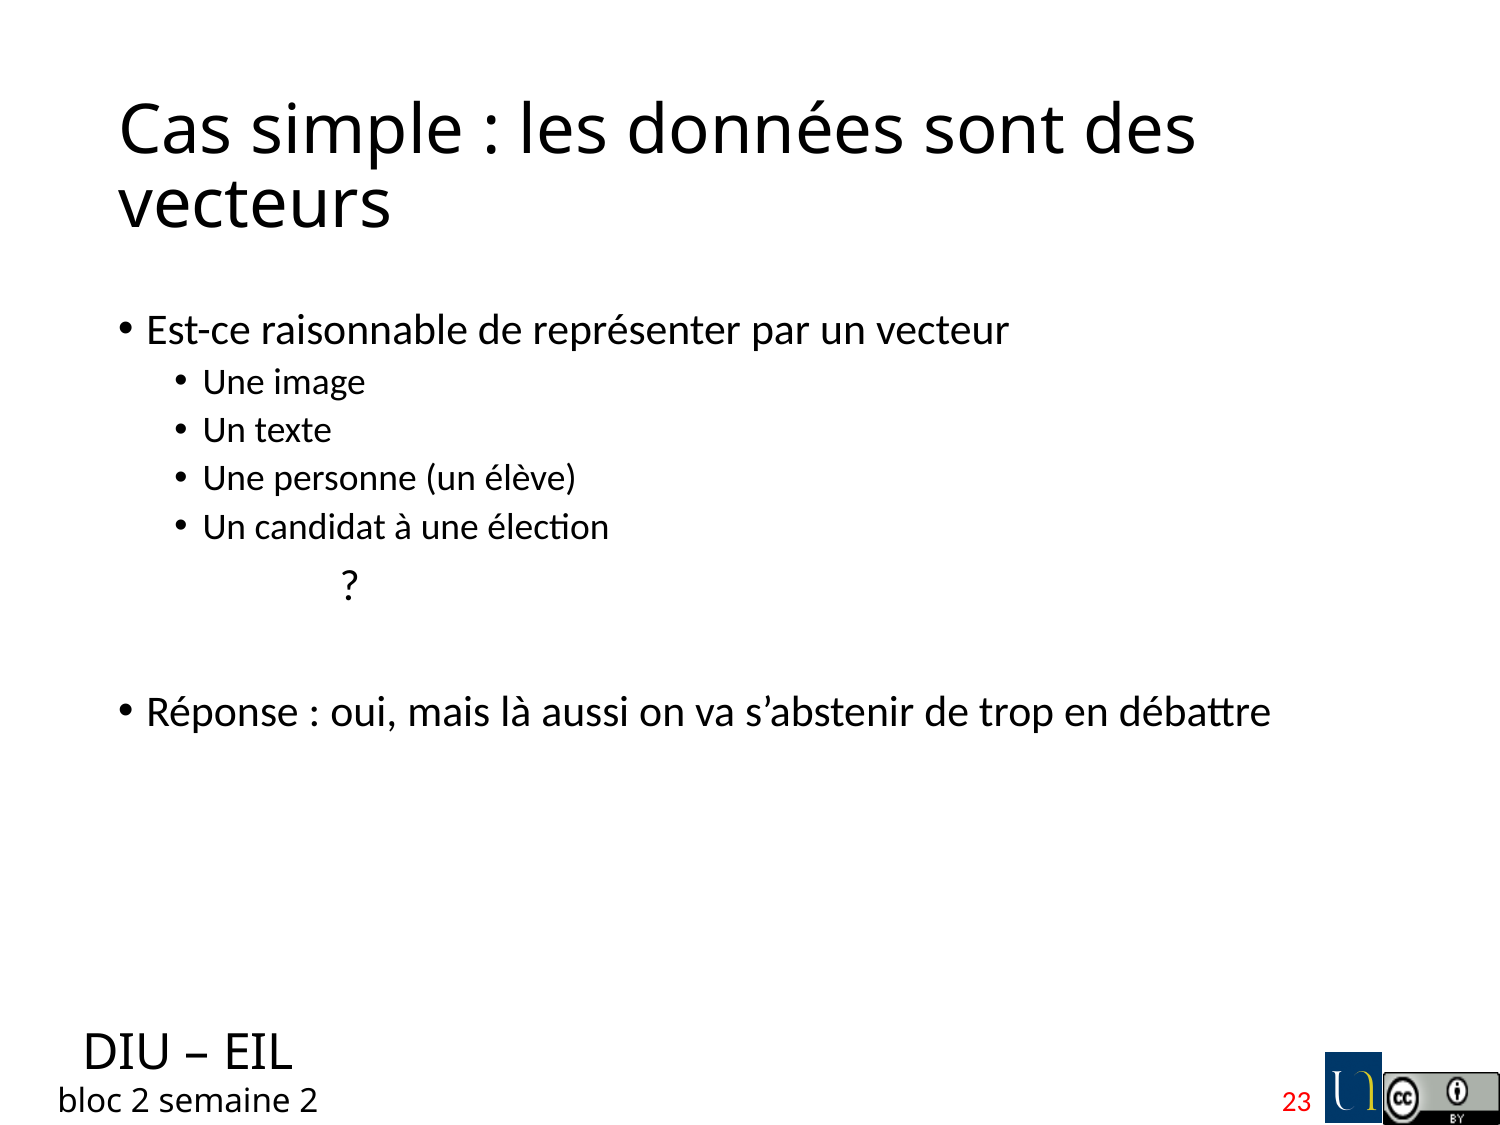

# Cas simple : les données sont des vecteurs
Est-ce raisonnable de représenter par un vecteur
Une image
Un texte
Une personne (un élève)
Un candidat à une élection
			?
Réponse : oui, mais là aussi on va s’abstenir de trop en débattre